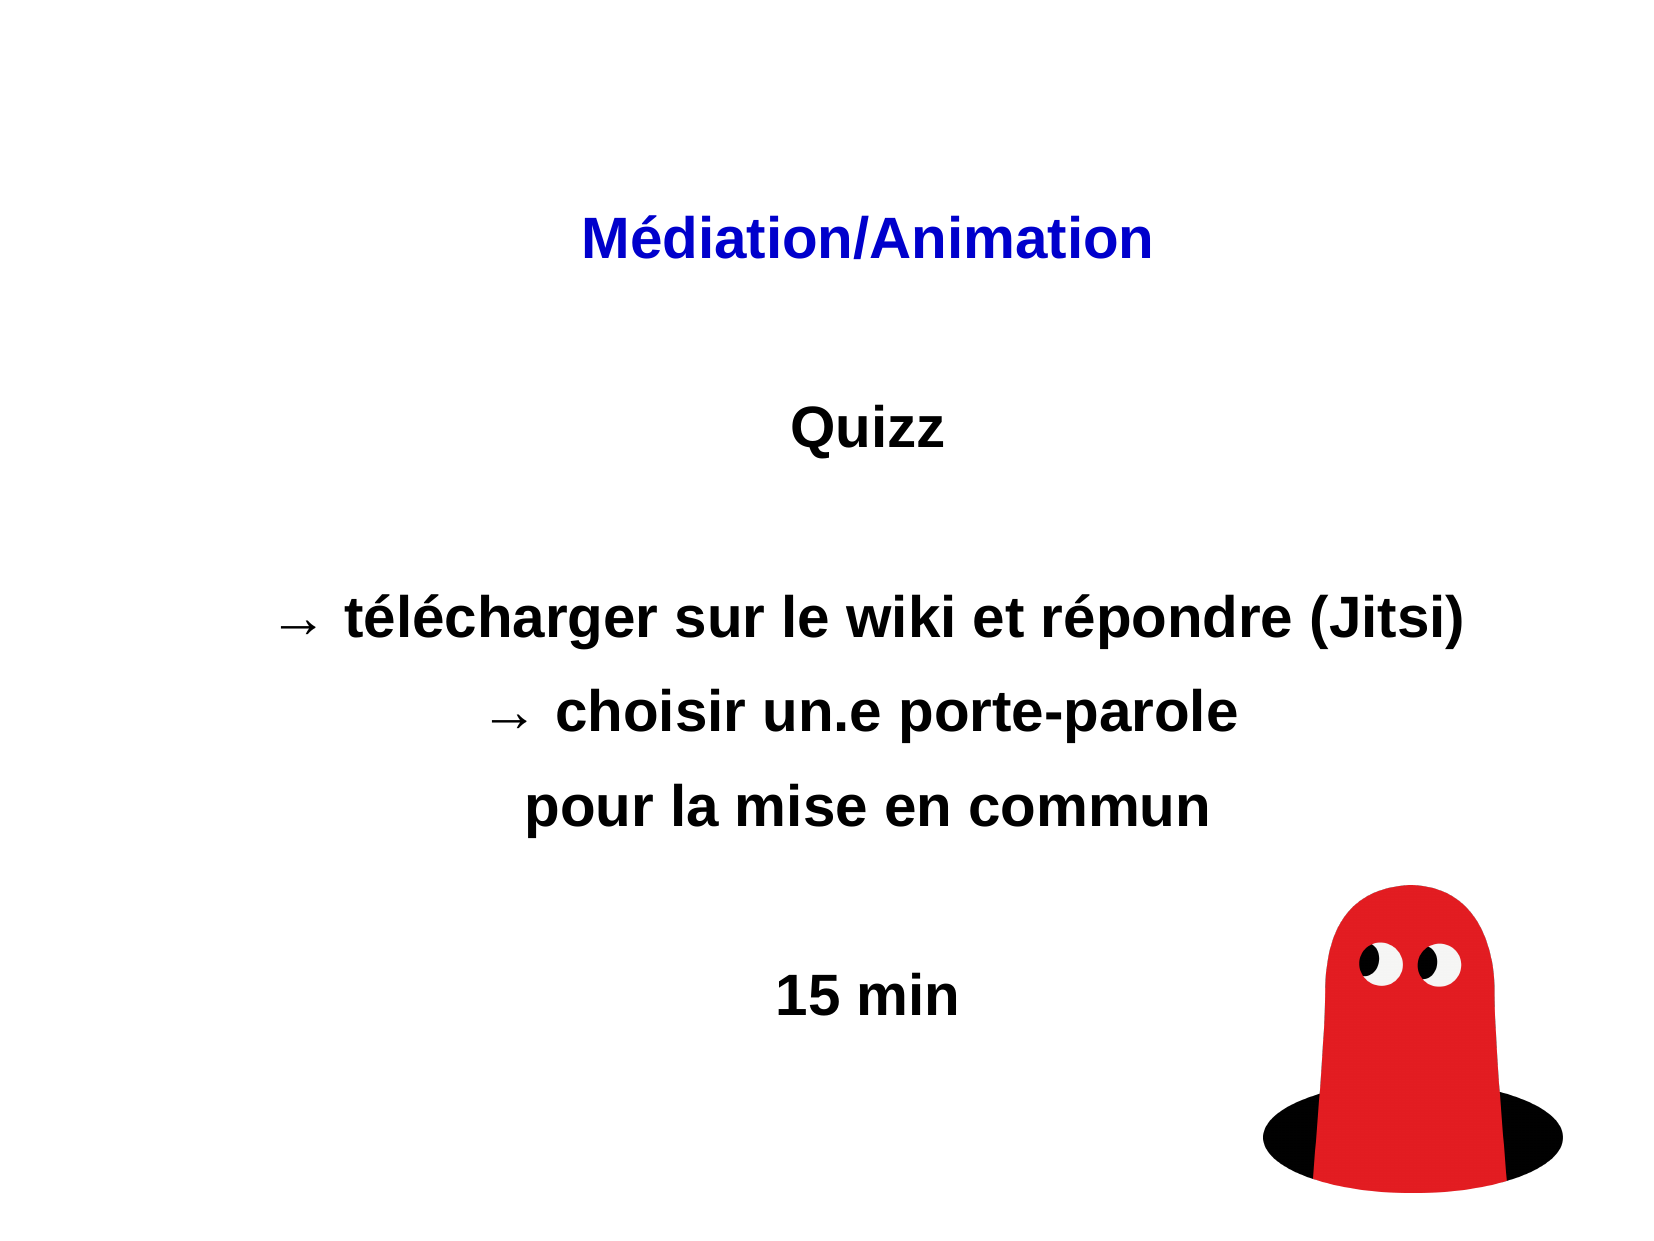

# Médiation/Animation
Quizz
→ télécharger sur le wiki et répondre (Jitsi)
→ choisir un.e porte-parole
pour la mise en commun
15 min